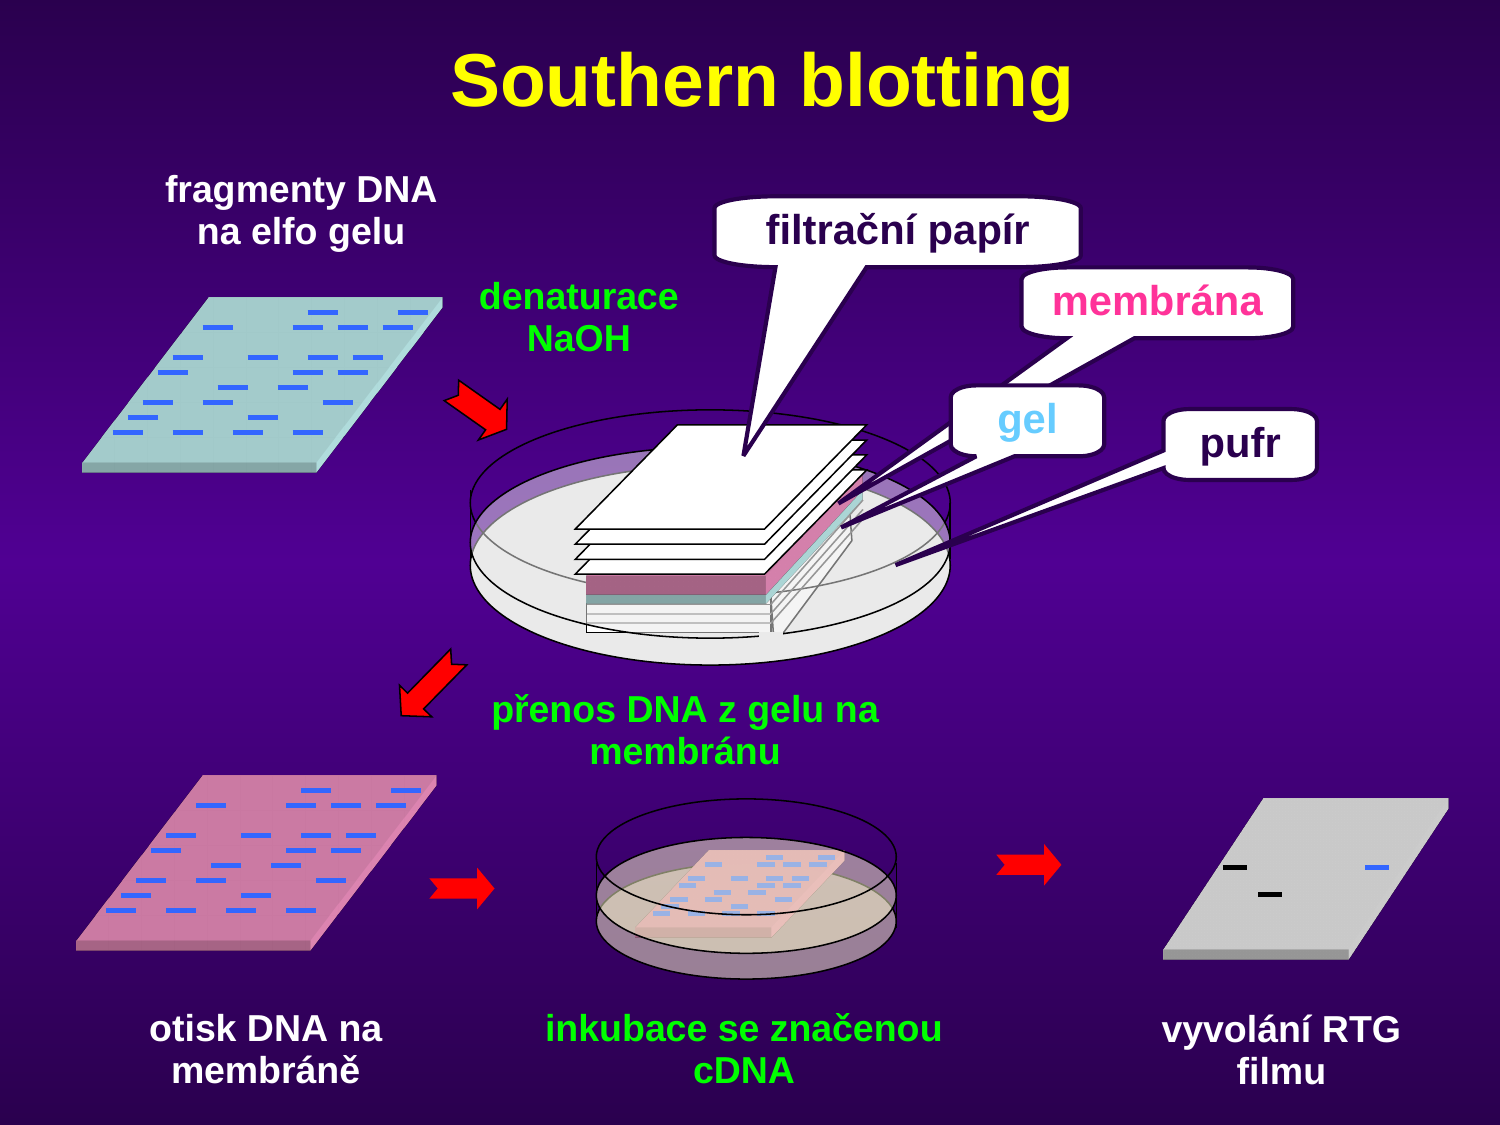

# Southern blotting
fragmenty DNA na elfo gelu
filtrační papír
denaturace NaOH
membrána
gel
pufr
přenos DNA z gelu na membránu
inkubace se značenou cDNA
otisk DNA na membráně
vyvolání RTG filmu